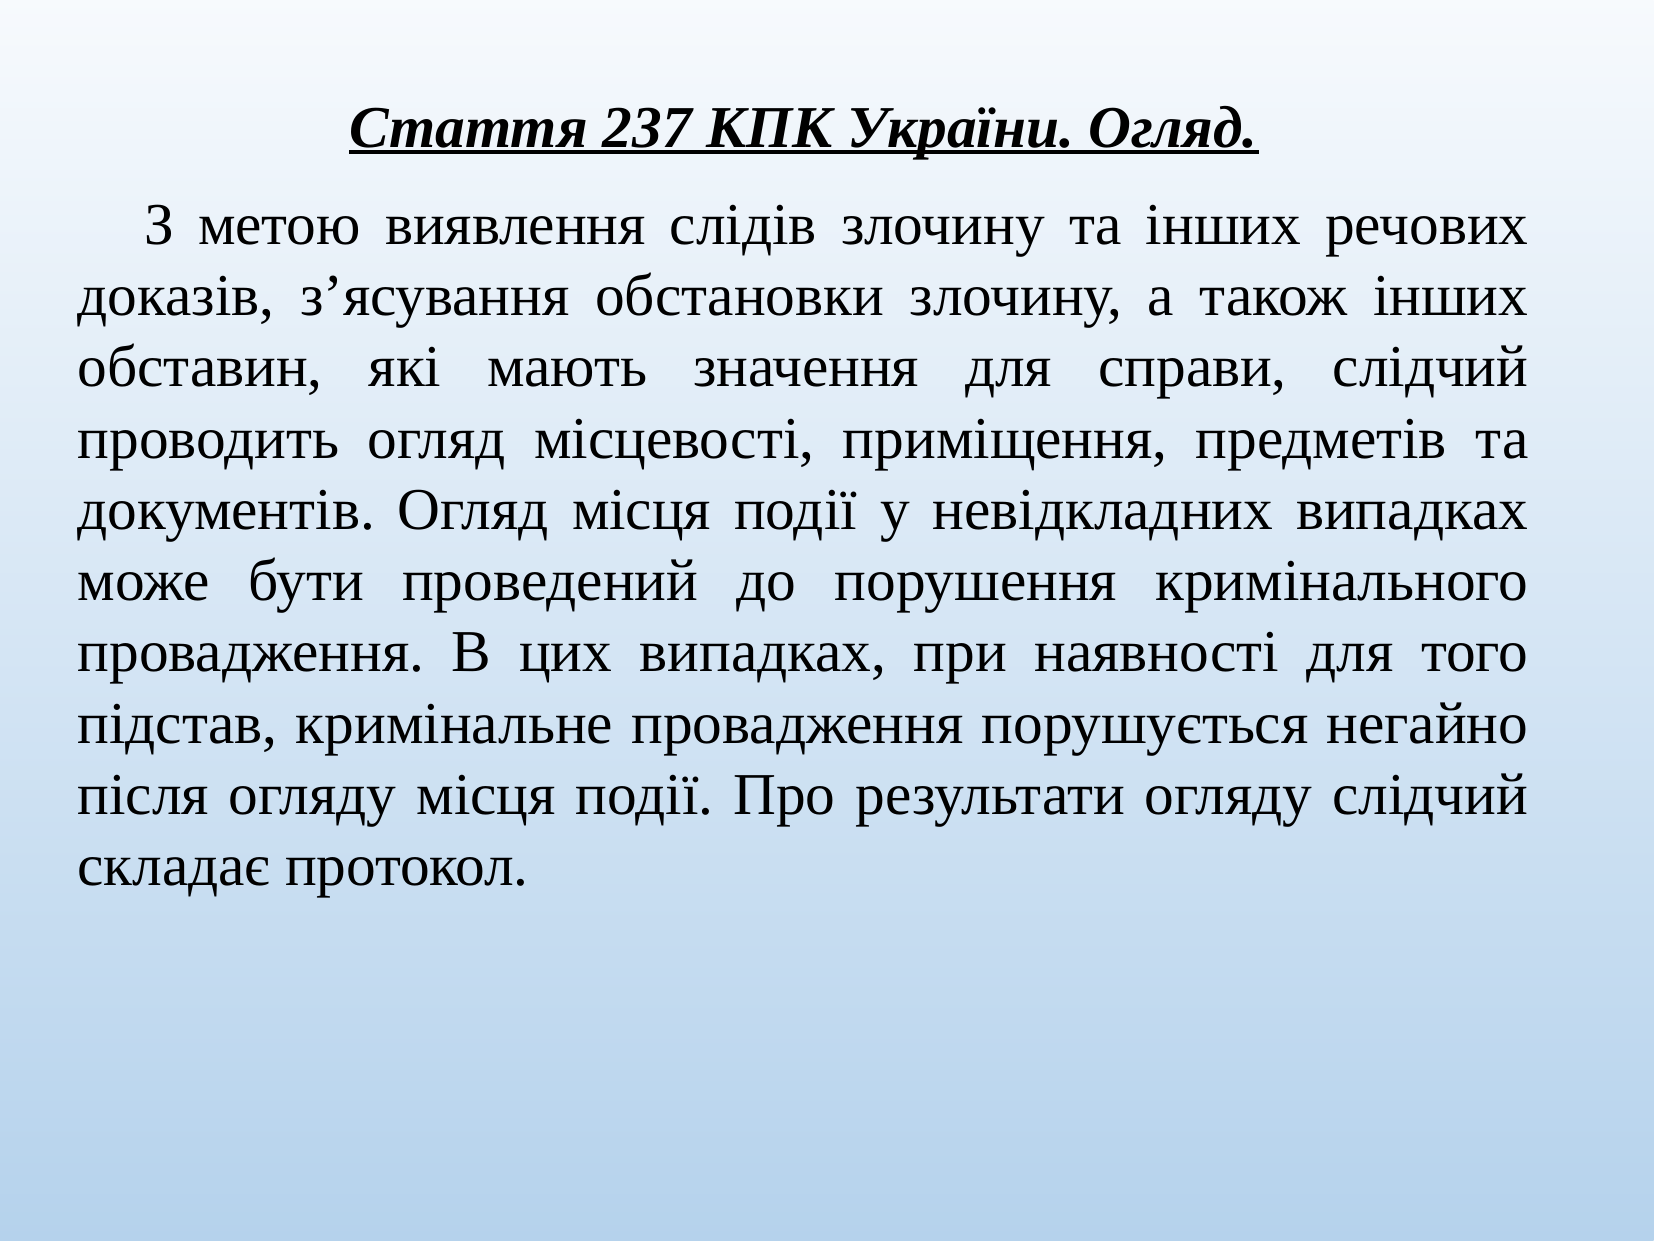

# Стаття 237 КПК України. Огляд.
	З метою виявлення слідів злочину та інших речових доказів, з’ясування обстановки злочину, а також інших обставин, які мають значення для справи, слідчий проводить огляд місцевості, приміщення, предметів та документів. Огляд місця події у невідкладних випадках може бути проведений до порушення кримінального провадження. В цих випадках, при наявності для того підстав, кримінальне провадження порушується негайно після огляду місця події. Про результати огляду слідчий складає протокол.